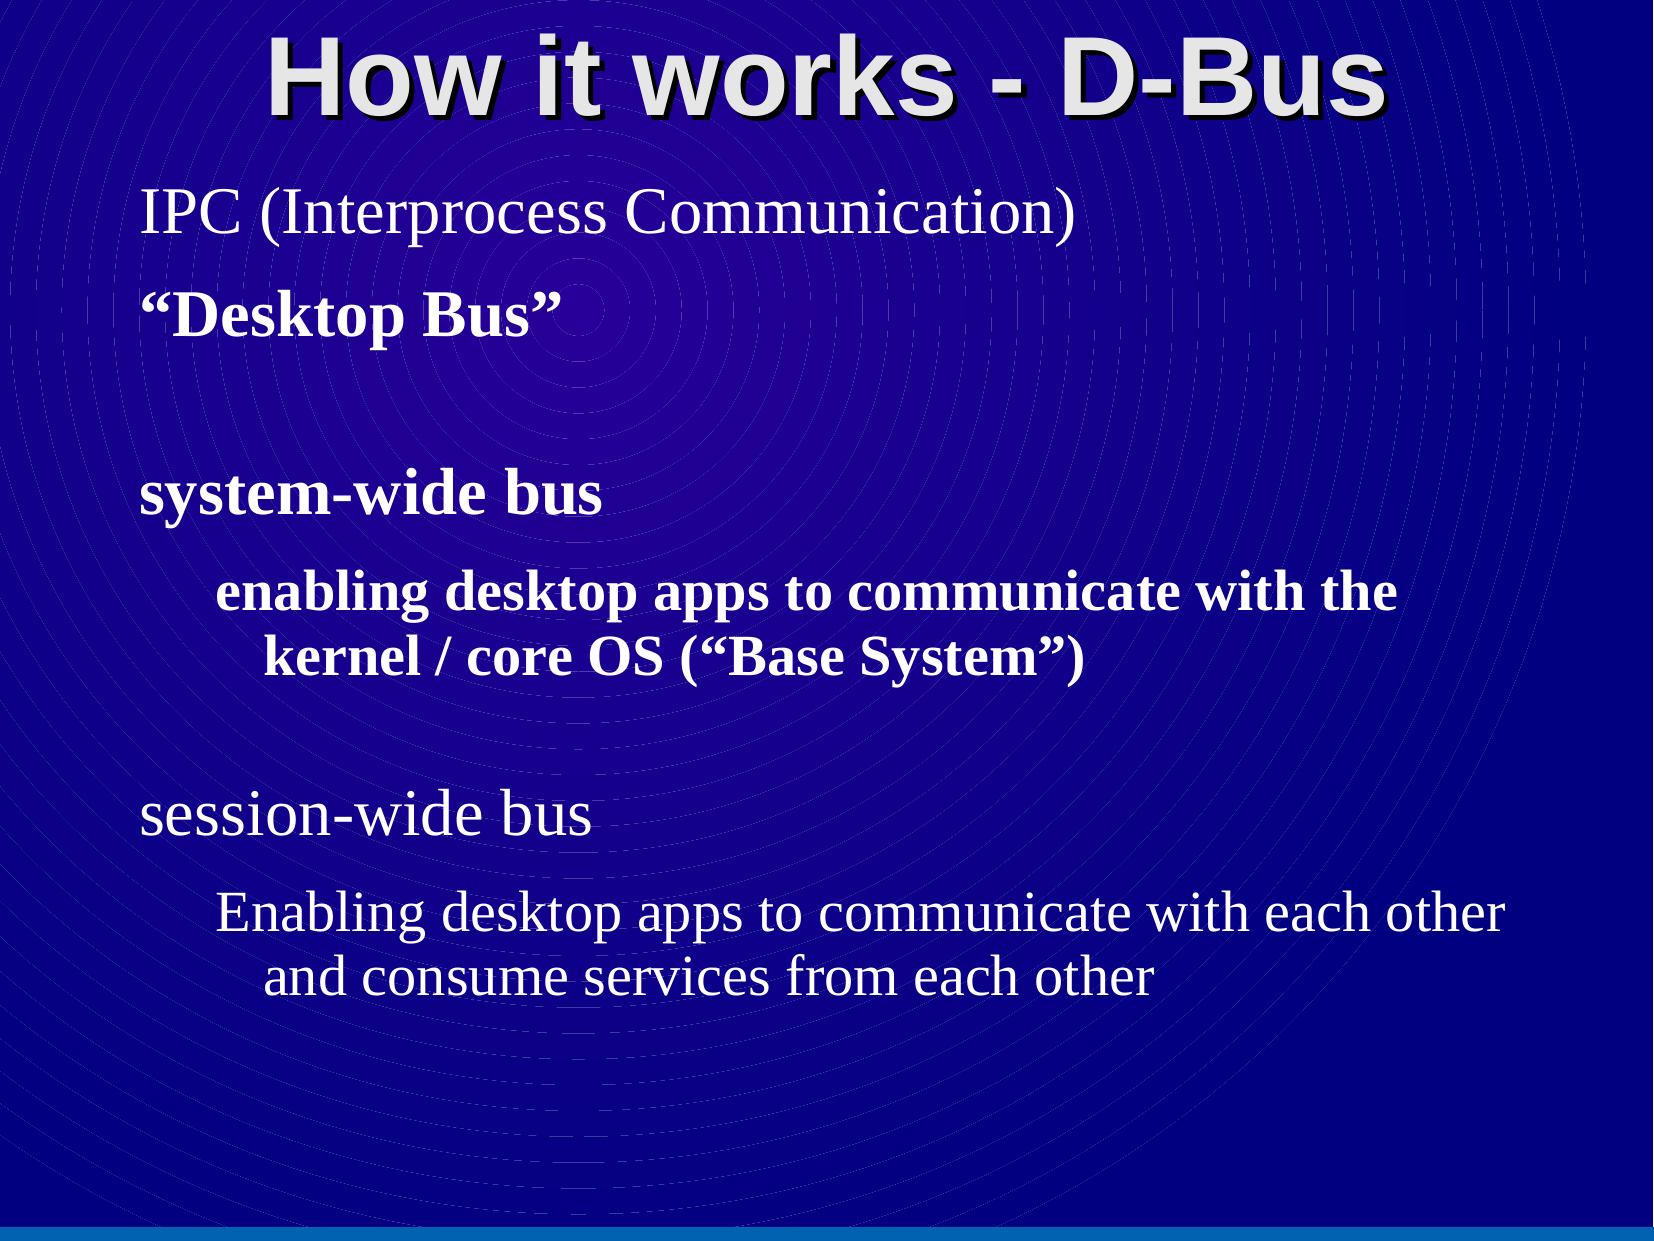

# How it works - D-Bus
IPC (Interprocess Communication)
“Desktop Bus”
system-wide bus
enabling desktop apps to communicate with the kernel / core OS (“Base System”)
session-wide bus
Enabling desktop apps to communicate with each other and consume services from each other